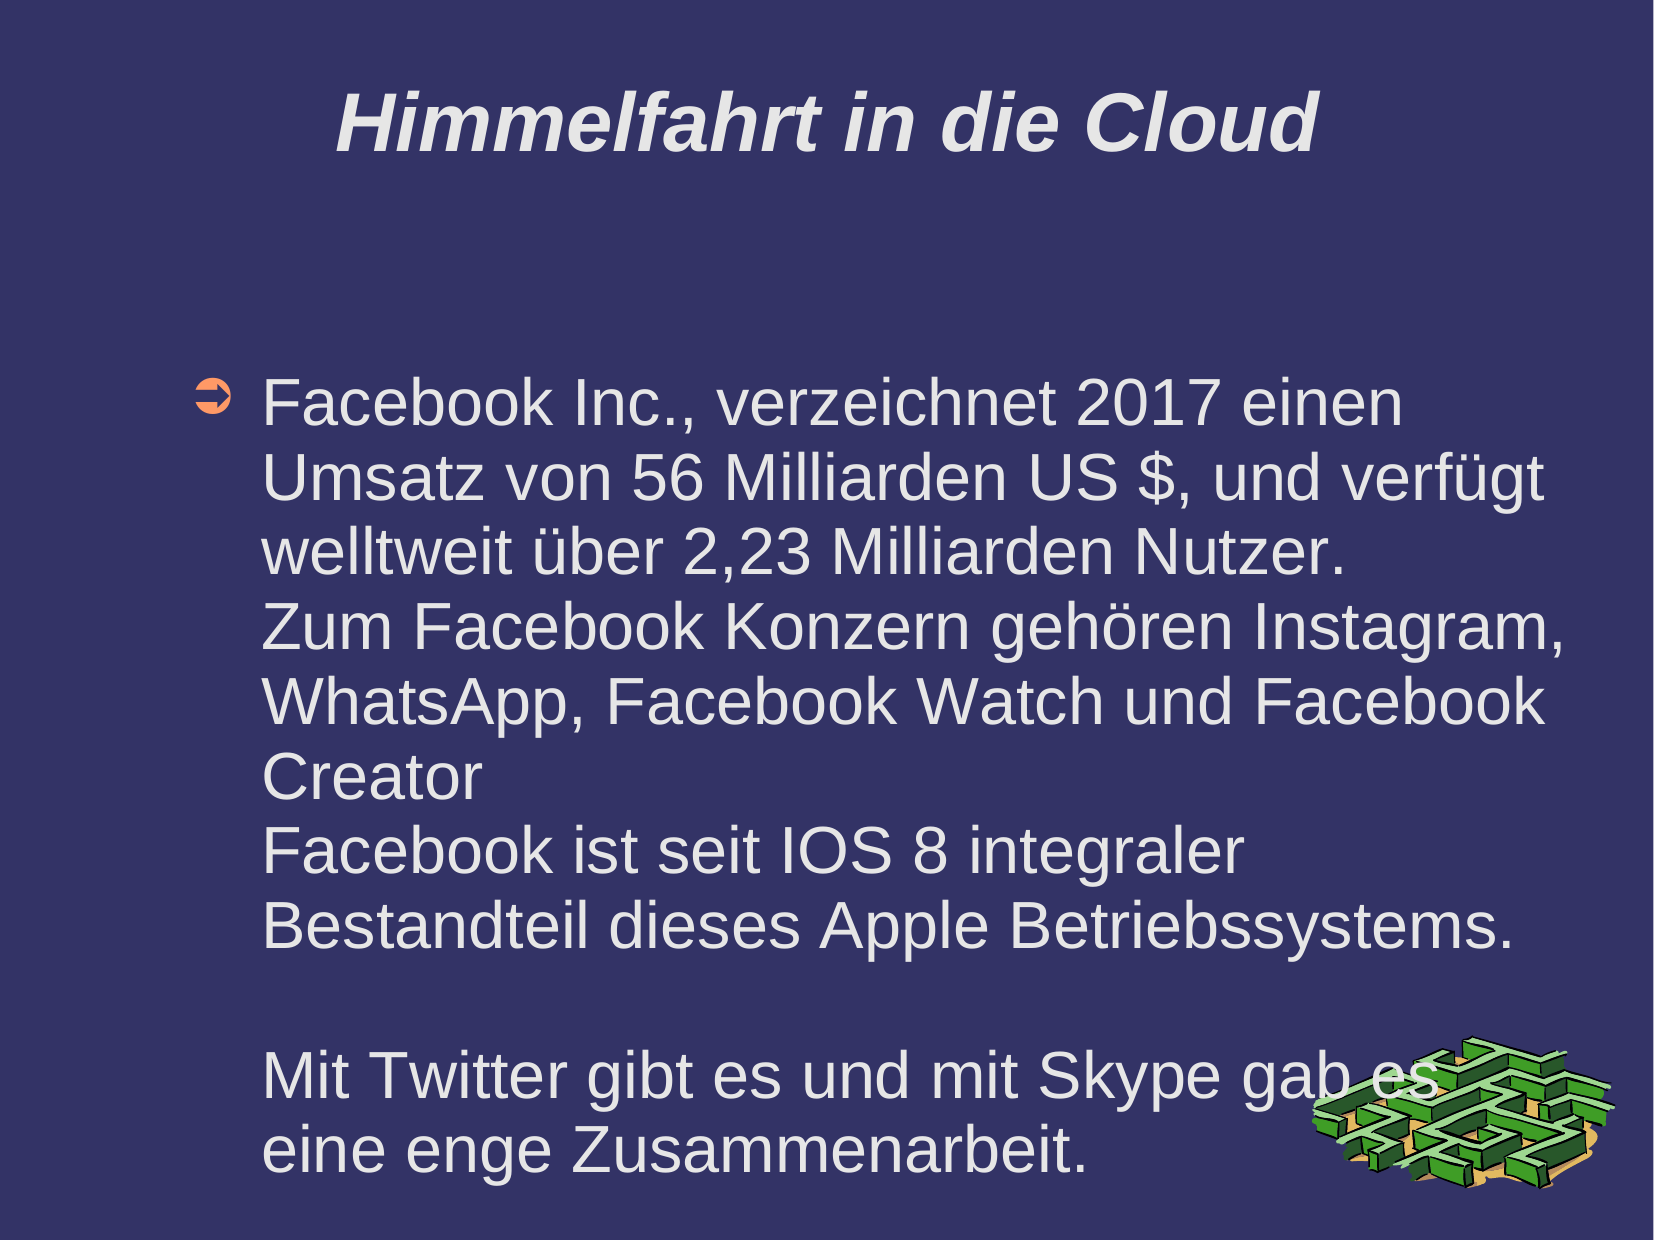

# Himmelfahrt in die Cloud
Facebook Inc., verzeichnet 2017 einen Umsatz von 56 Milliarden US $, und verfügt welltweit über 2,23 Milliarden Nutzer.
Zum Facebook Konzern gehören Instagram, WhatsApp, Facebook Watch und Facebook Creator
Facebook ist seit IOS 8 integraler Bestandteil dieses Apple Betriebssystems.
Mit Twitter gibt es und mit Skype gab es eine enge Zusammenarbeit.